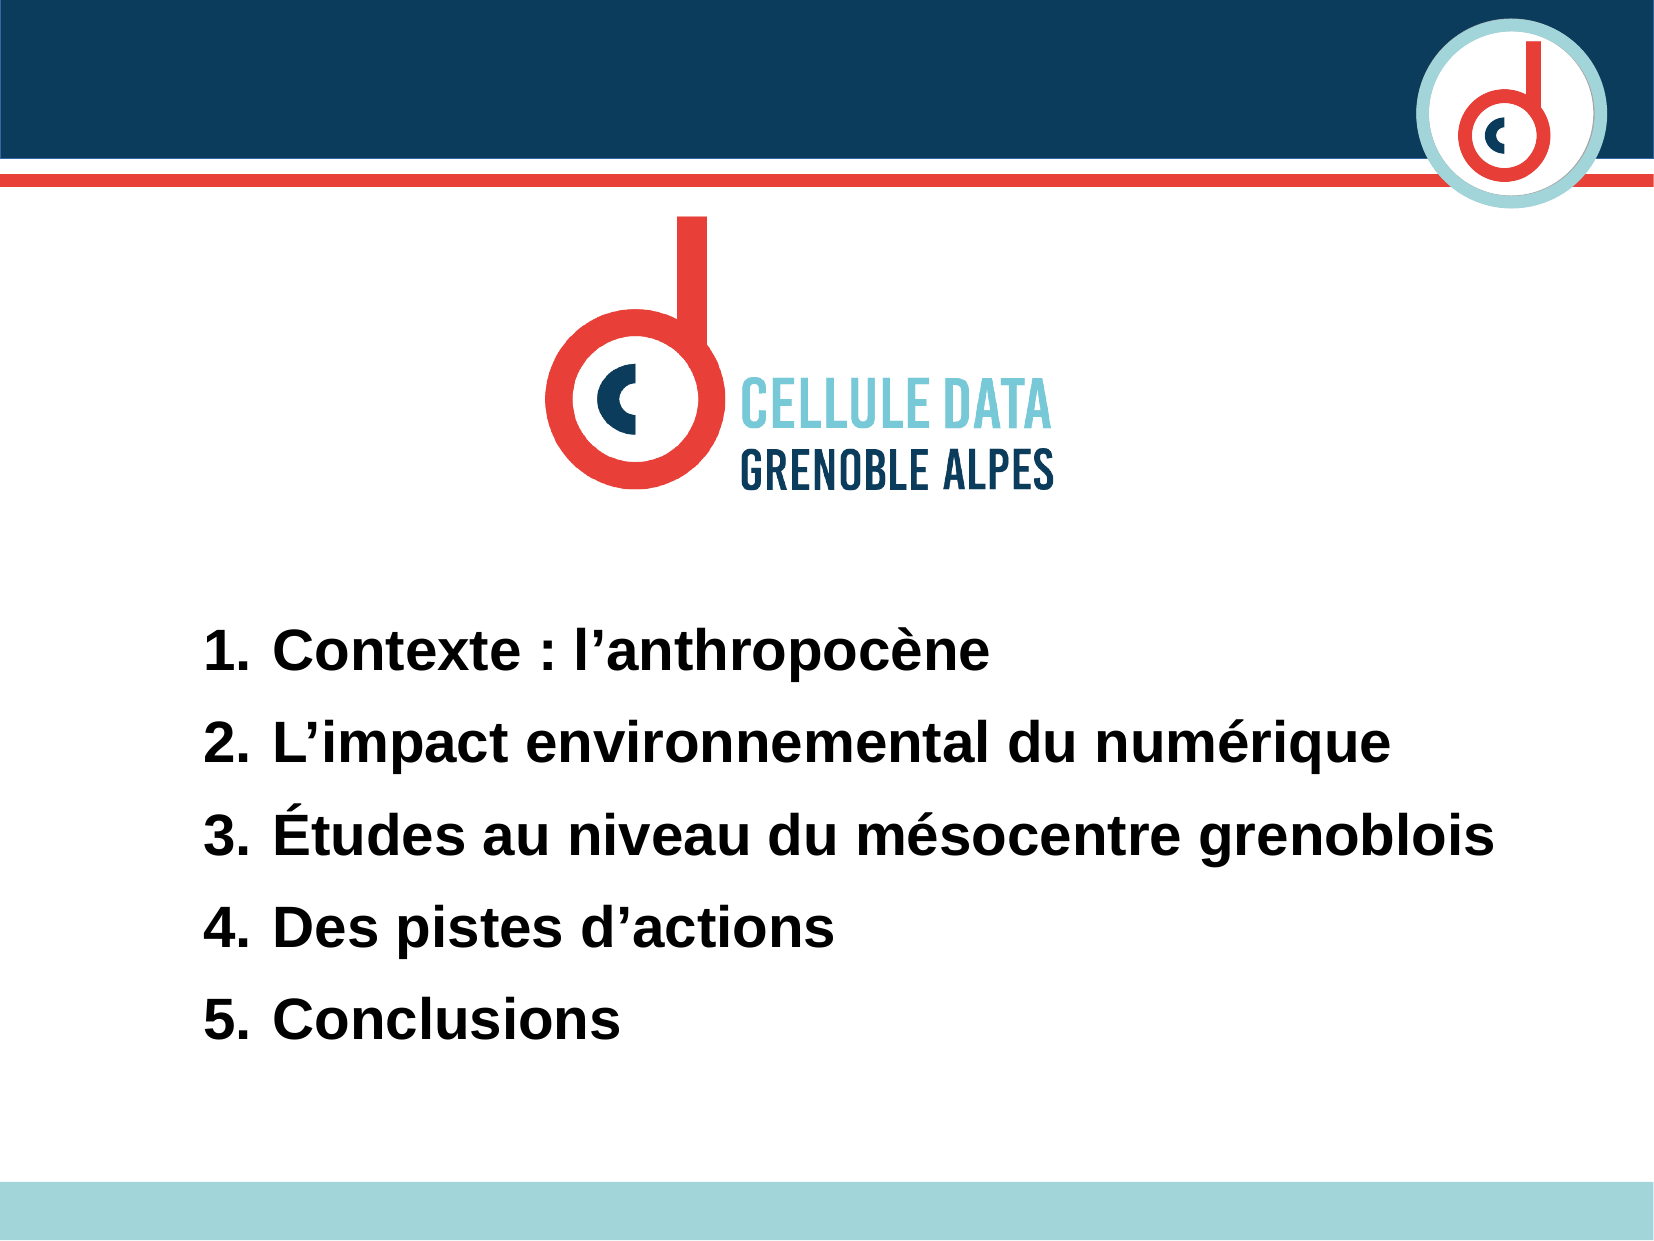

# Contexte : l’anthropocène
 L’impact environnemental du numérique
 Études au niveau du mésocentre grenoblois
 Des pistes d’actions
 Conclusions